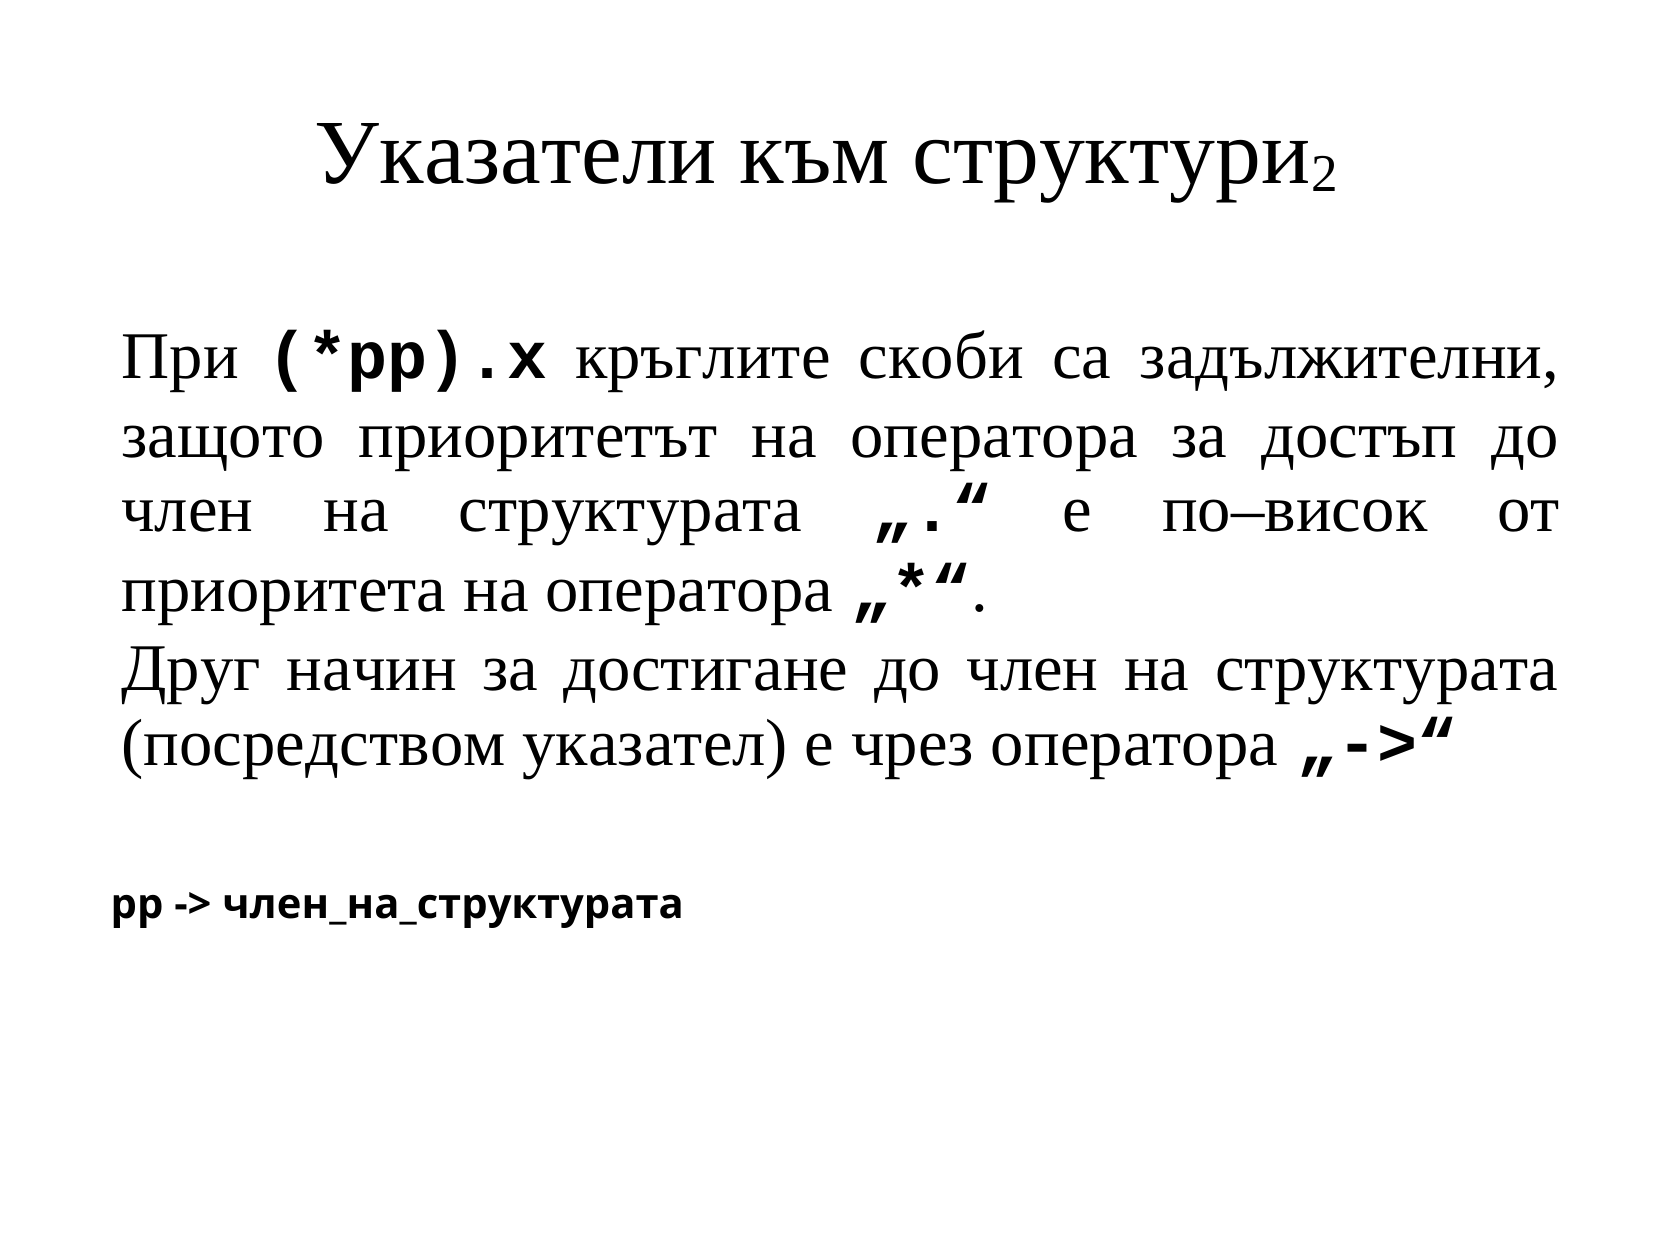

# Указатели към структури2
При (*pp).x кръглите скоби са задължителни, защото приоритетът на оператора за достъп до член на структурата „.“ е по–висок от приоритета на оператора „*“.
Друг начин за достигане до член на структурата (посредством указател) е чрез оператора „->“
pp -> член_на_структурата